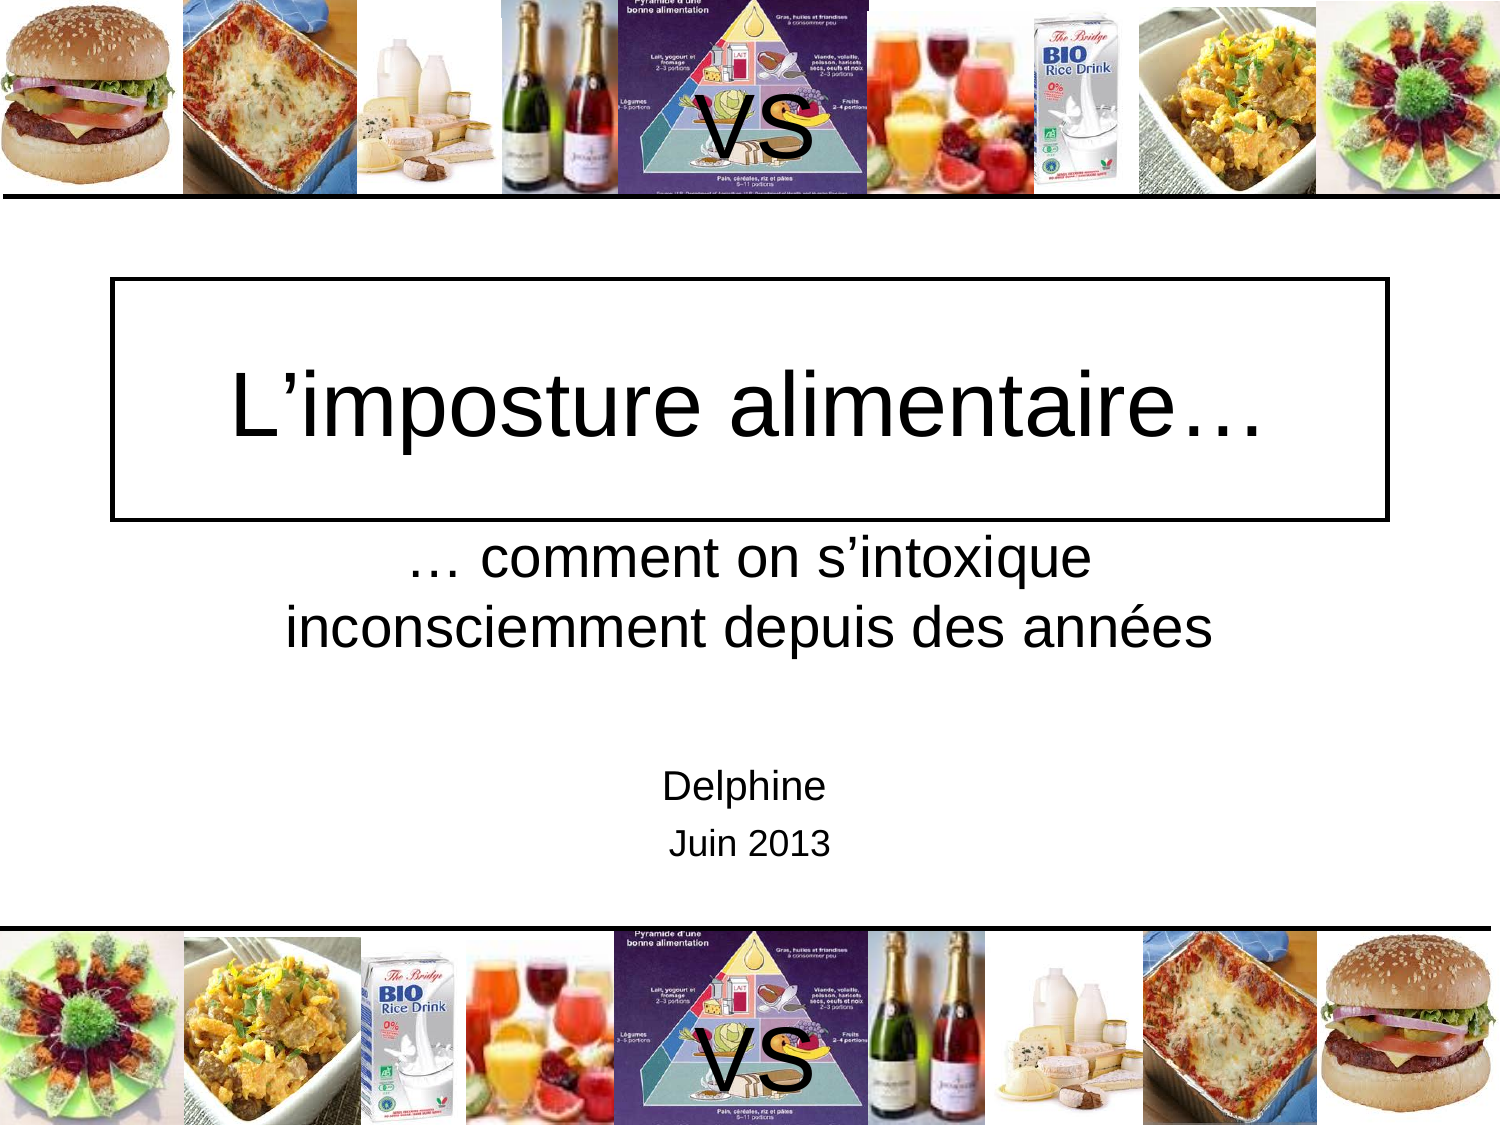

VS
# L’imposture alimentaire…
… comment on s’intoxique inconsciemment depuis des années
Delphine
Juin 2013
VS